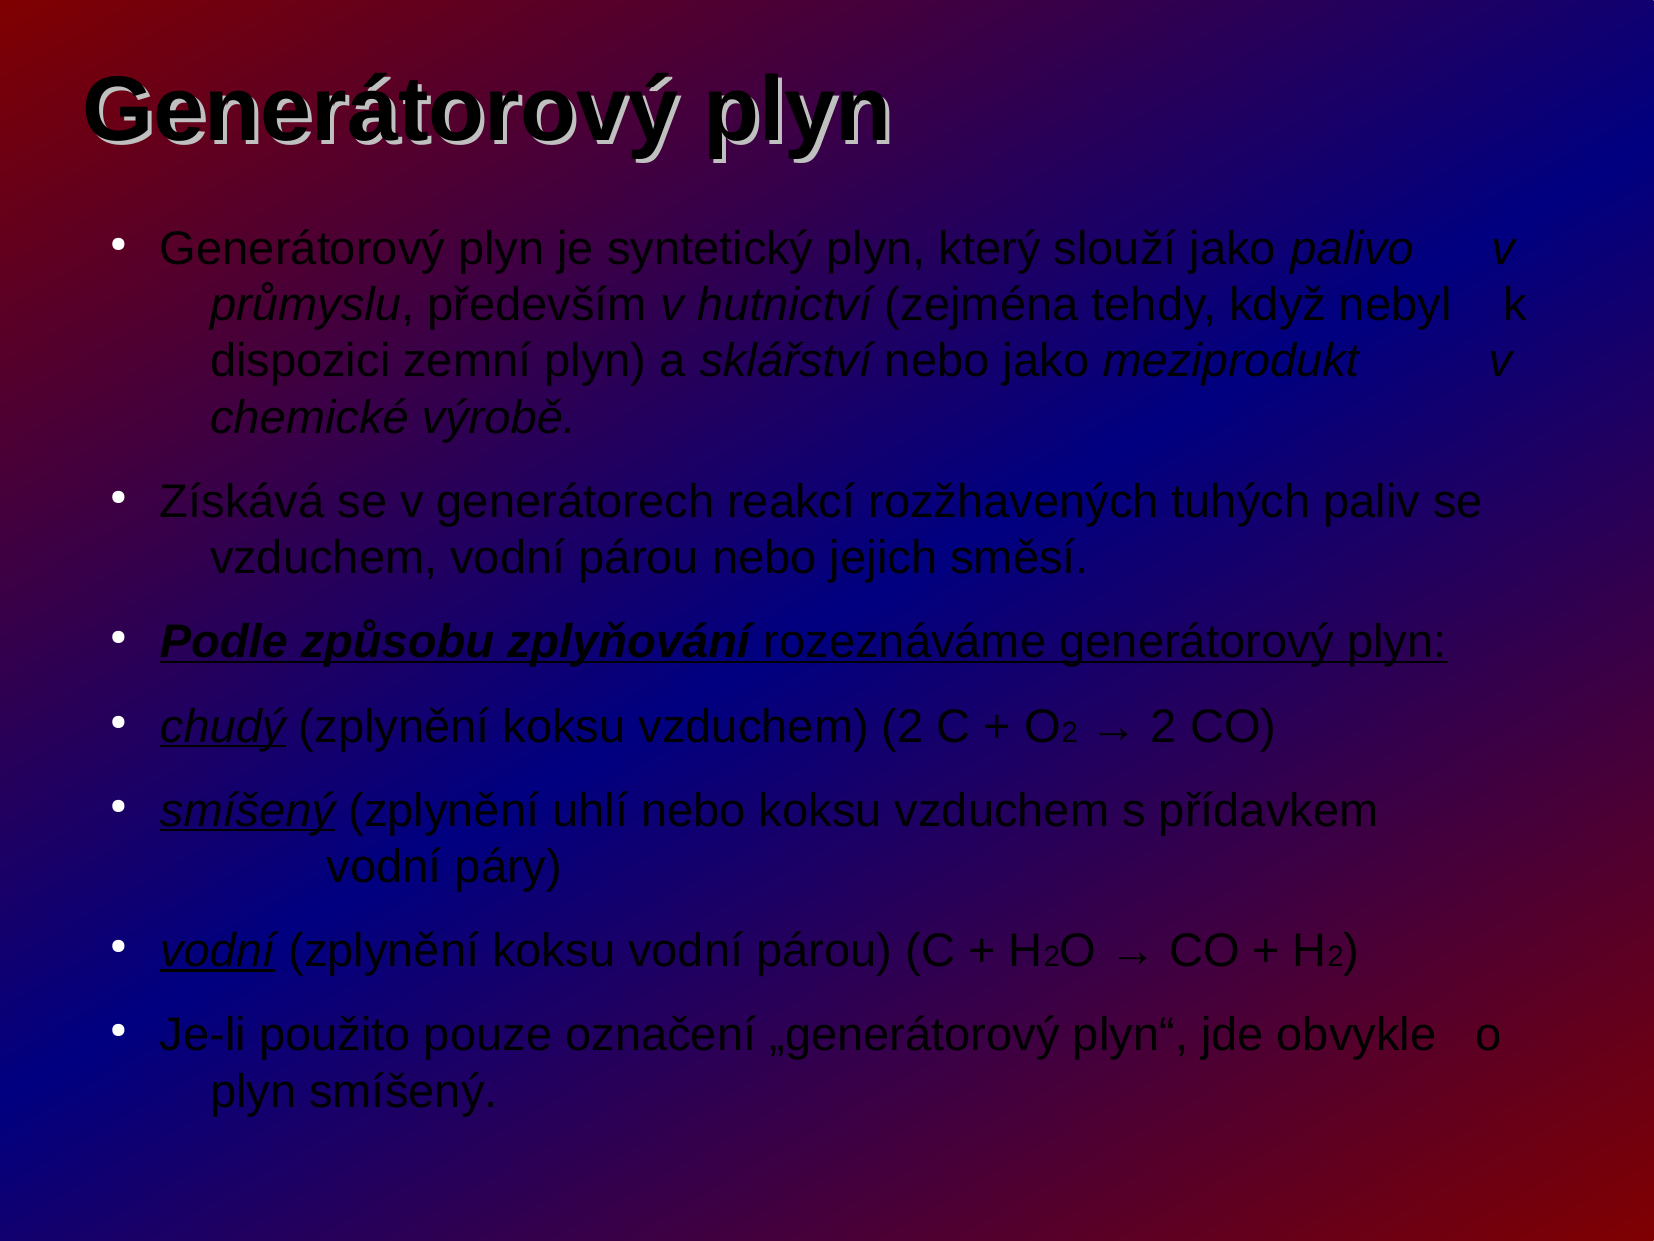

# Generátorový plyn
Generátorový plyn je syntetický plyn, který slouží jako palivo v průmyslu, především v hutnictví (zejména tehdy, když nebyl k dispozici zemní plyn) a sklářství nebo jako meziprodukt v chemické výrobě.
Získává se v generátorech reakcí rozžhavených tuhých paliv se vzduchem, vodní párou nebo jejich směsí.
Podle způsobu zplyňování rozeznáváme generátorový plyn:
chudý (zplynění koksu vzduchem) (2 C + O2 → 2 CO)
smíšený (zplynění uhlí nebo koksu vzduchem s přídavkem vodní páry)
vodní (zplynění koksu vodní párou) (C + H2O → CO + H2)
Je-li použito pouze označení „generátorový plyn“, jde obvykle o plyn smíšený.